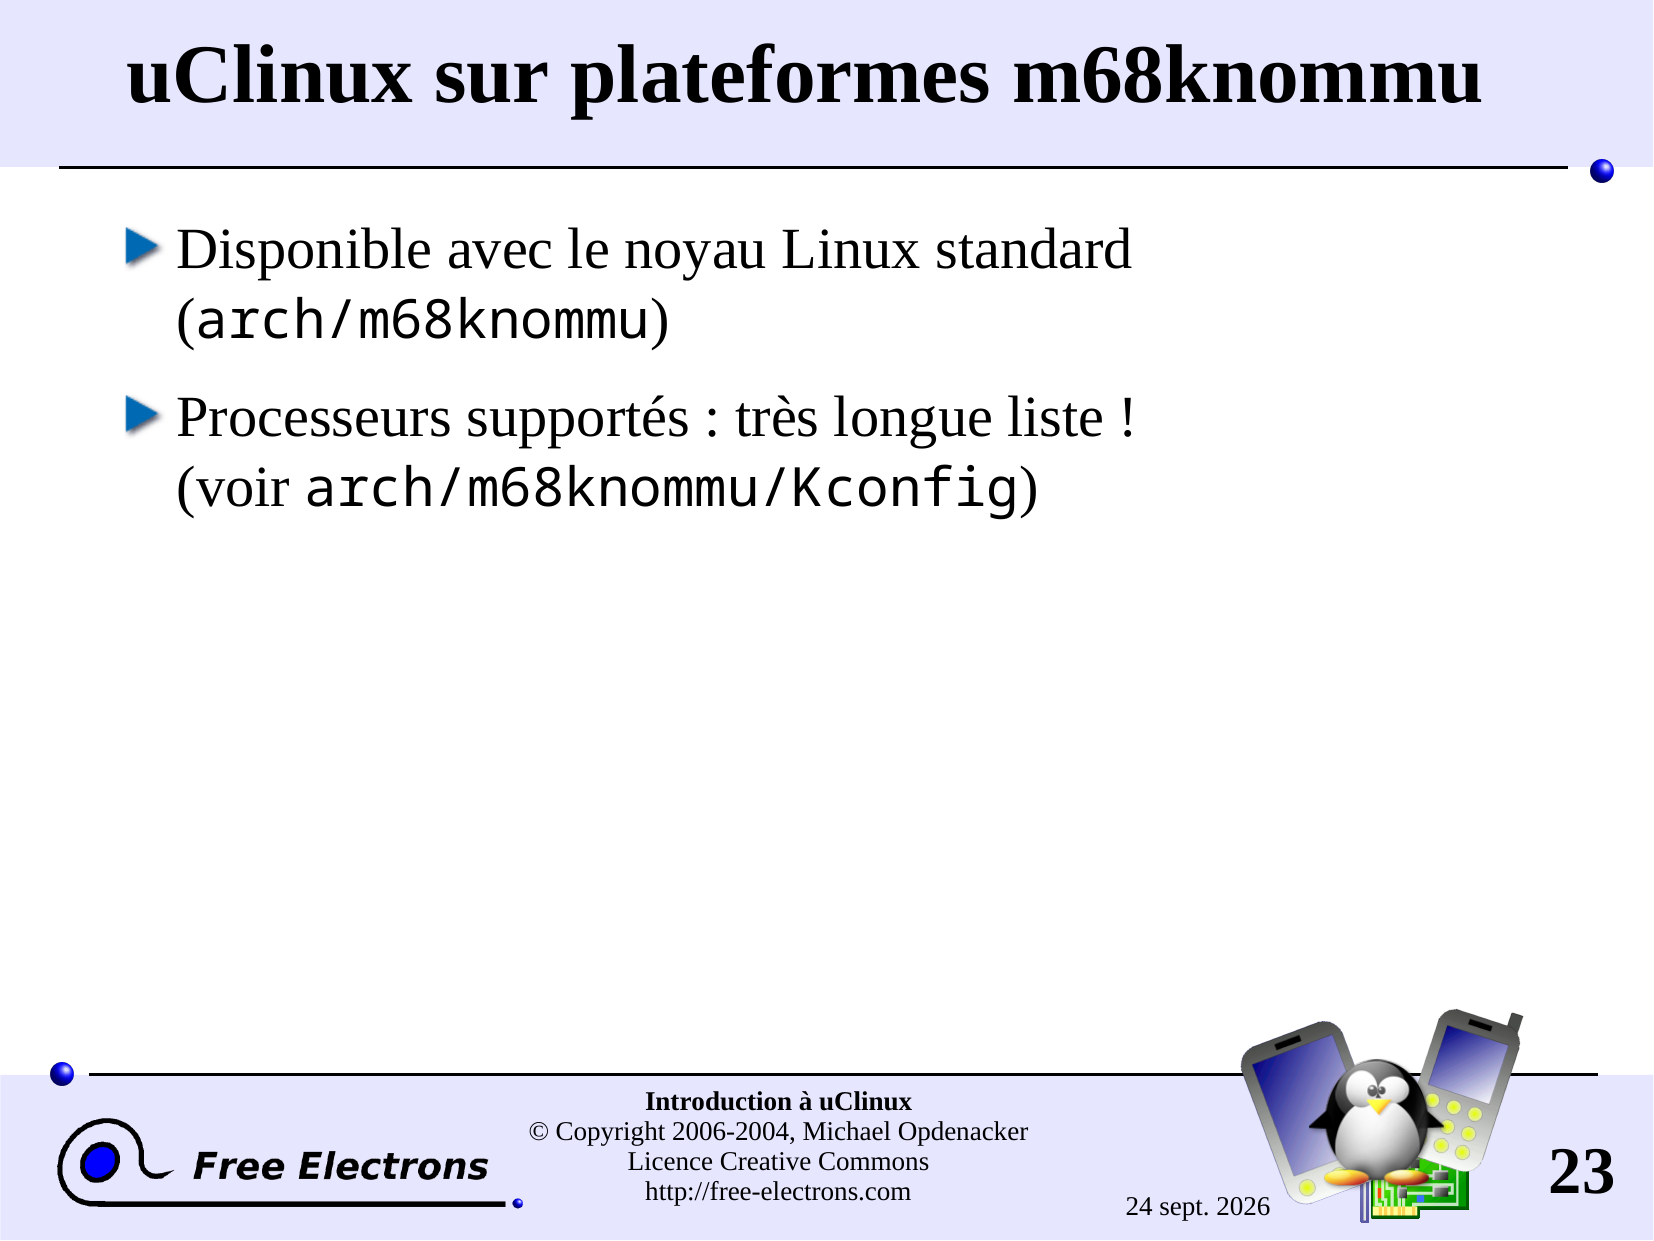

# uClinux sur plateformes m68knommu
Disponible avec le noyau Linux standard
(arch/m68knommu)
Processeurs supportés : très longue liste !
(voir arch/m68knommu/Kconfig)